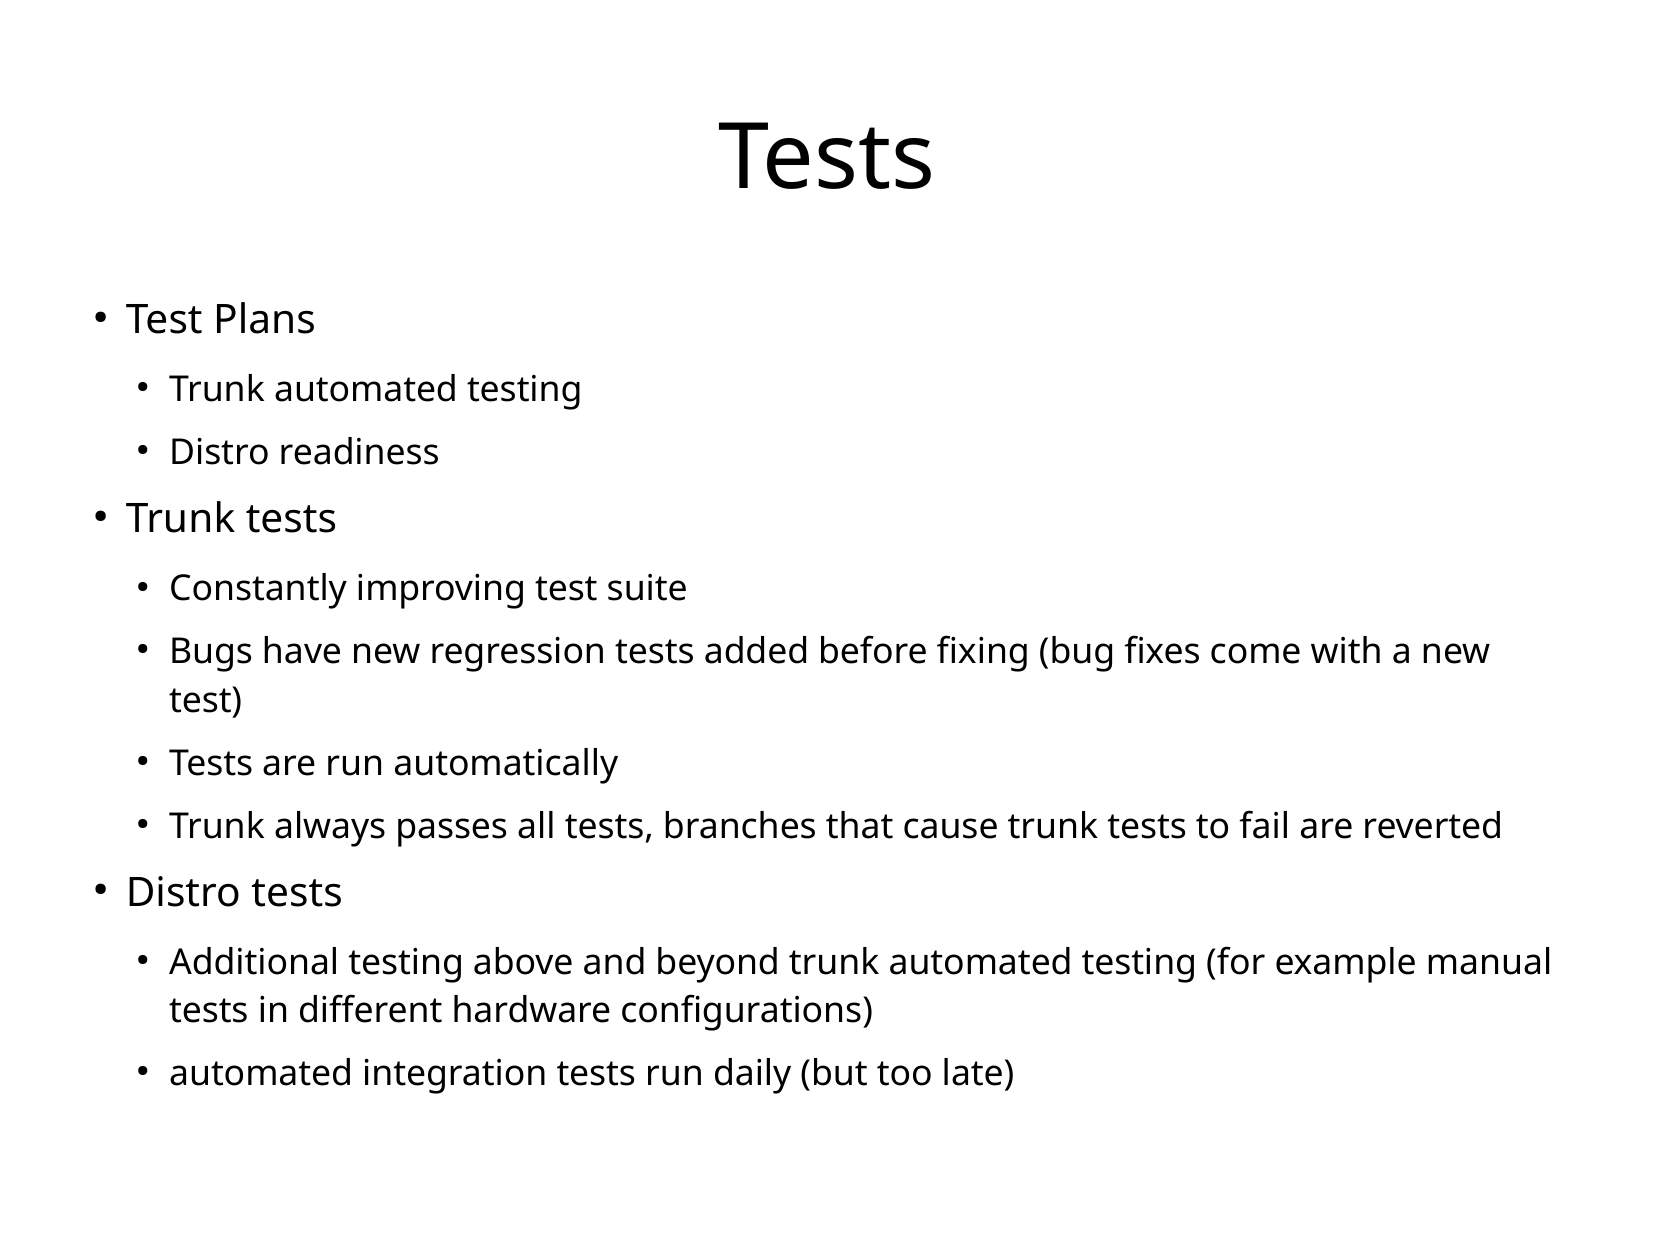

# Tests
Test Plans
Trunk automated testing
Distro readiness
Trunk tests
Constantly improving test suite
Bugs have new regression tests added before fixing (bug fixes come with a new test)
Tests are run automatically
Trunk always passes all tests, branches that cause trunk tests to fail are reverted
Distro tests
Additional testing above and beyond trunk automated testing (for example manual tests in different hardware configurations)
automated integration tests run daily (but too late)